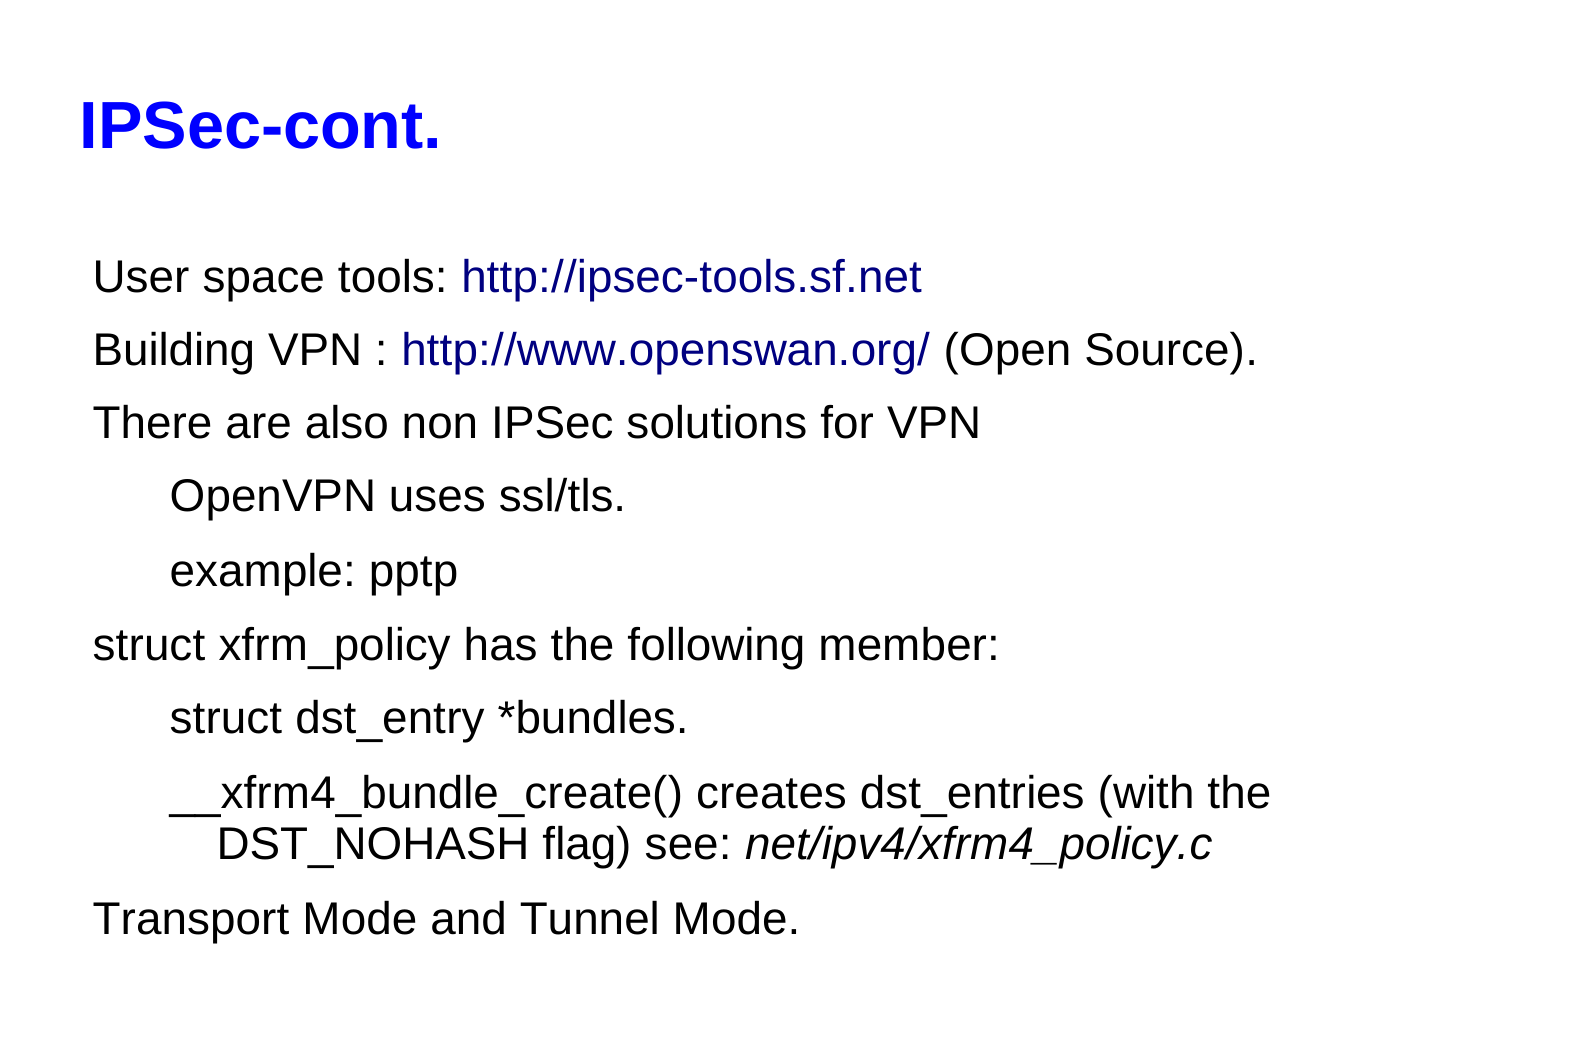

# IPSec-cont.
User space tools: http://ipsec-tools.sf.net
Building VPN : http://www.openswan.org/ (Open Source).
There are also non IPSec solutions for VPN
OpenVPN uses ssl/tls.
example: pptp
struct xfrm_policy has the following member:
struct dst_entry *bundles.
__xfrm4_bundle_create() creates dst_entries (with the DST_NOHASH flag) see: net/ipv4/xfrm4_policy.c
Transport Mode and Tunnel Mode.